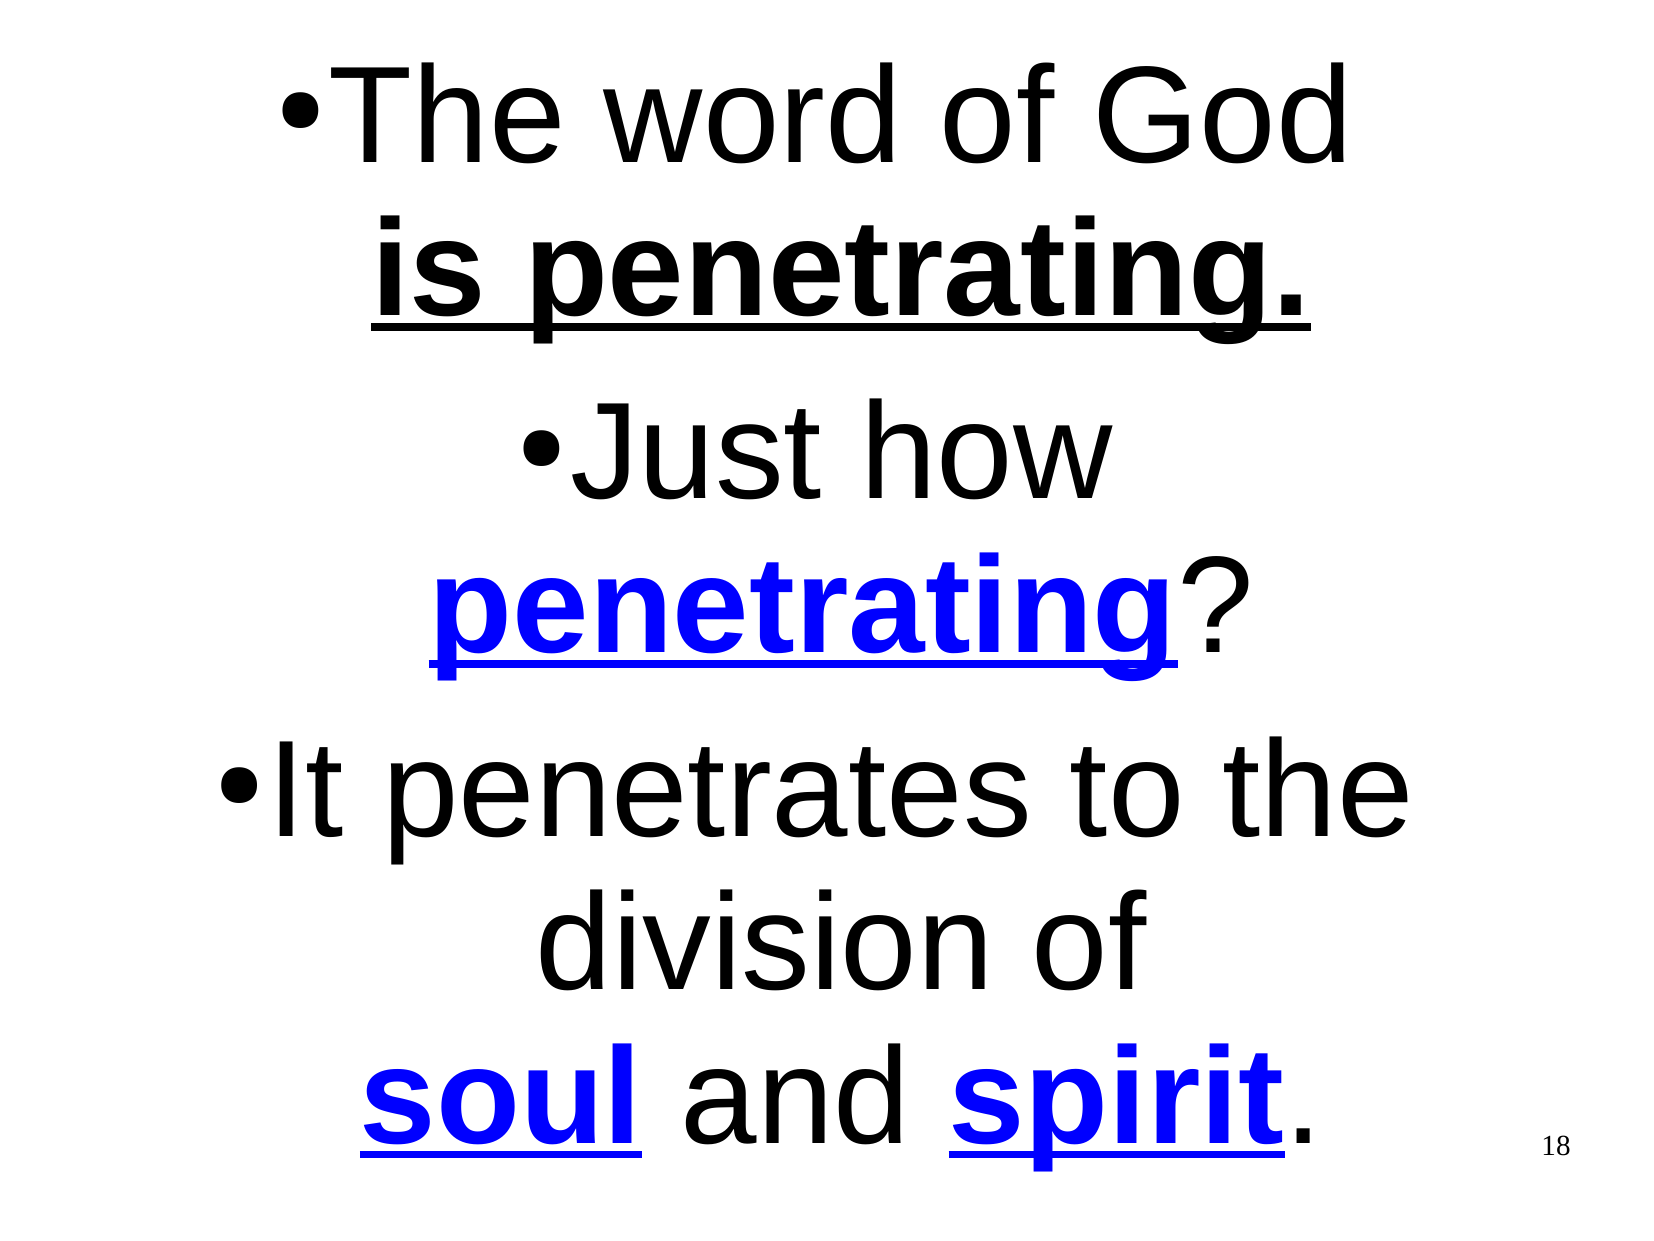

# The word of God is penetrating.
Just how
penetrating?
It penetrates to the
division of
soul and spirit.
18